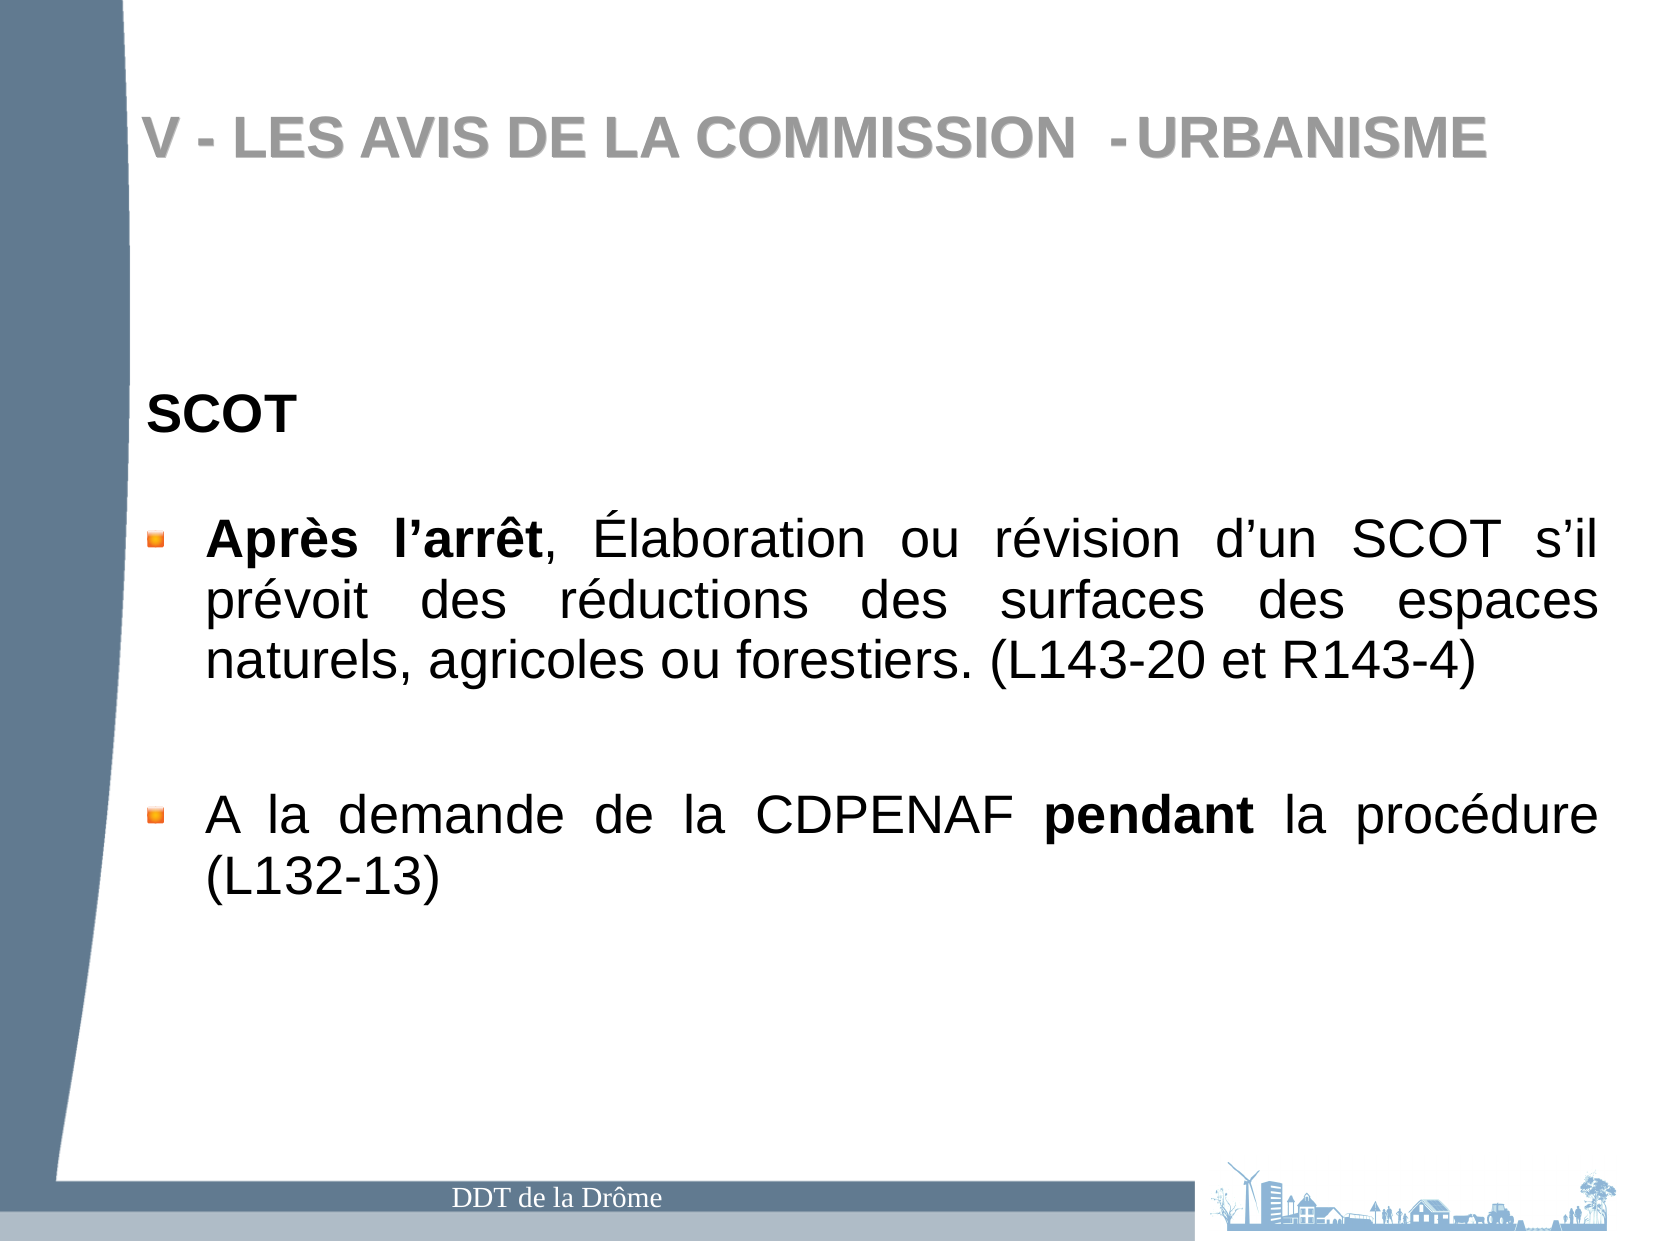

V - LES AVIS DE LA COMMISSION - URBANISME
SCOT
Après l’arrêt, Élaboration ou révision d’un SCOT s’il prévoit des réductions des surfaces des espaces naturels, agricoles ou forestiers. (L143-20 et R143-4)
A la demande de la CDPENAF pendant la procédure (L132-13)
 DDT de la Drôme